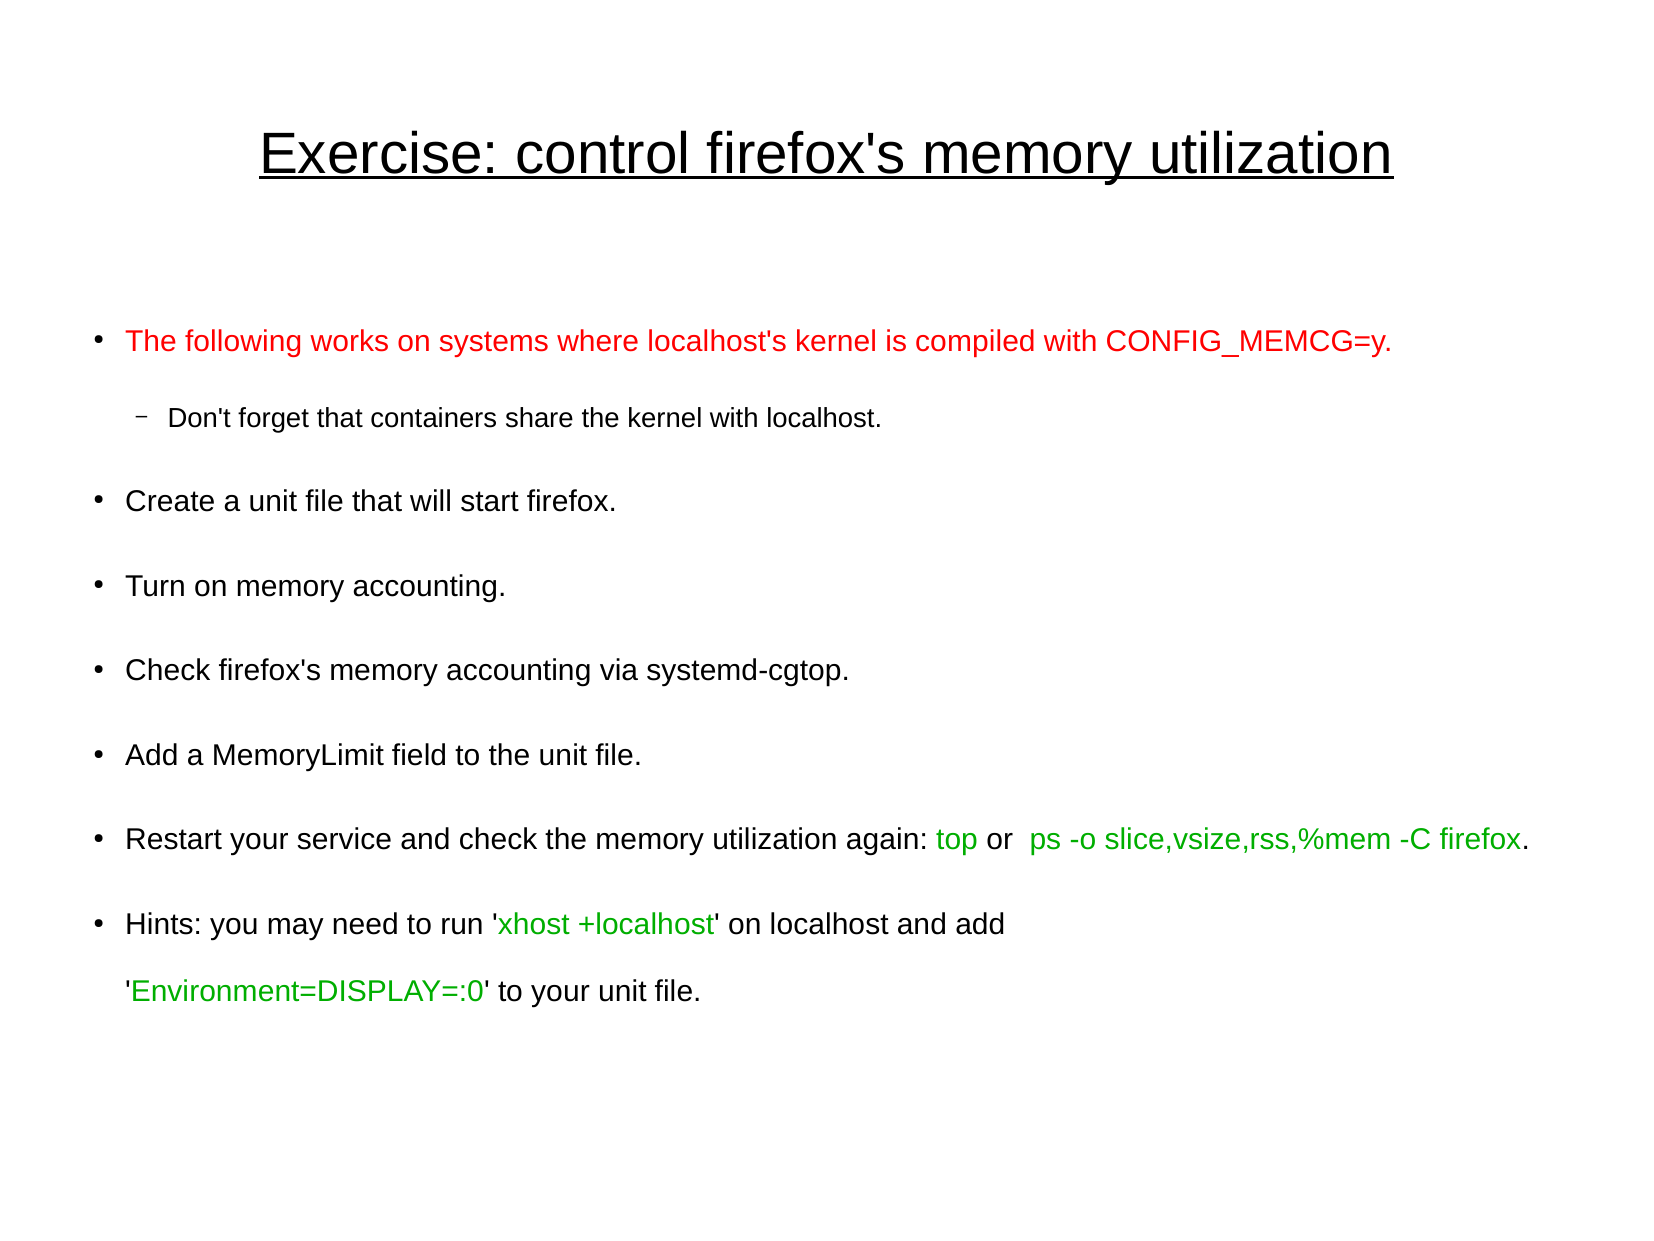

# Exercise: control firefox's memory utilization
The following works on systems where localhost's kernel is compiled with CONFIG_MEMCG=y.
Don't forget that containers share the kernel with localhost.
Create a unit file that will start firefox.
Turn on memory accounting.
Check firefox's memory accounting via systemd-cgtop.
Add a MemoryLimit field to the unit file.
Restart your service and check the memory utilization again: top or ps -o slice,vsize,rss,%mem -C firefox.
Hints: you may need to run 'xhost +localhost' on localhost and add
'Environment=DISPLAY=:0' to your unit file.